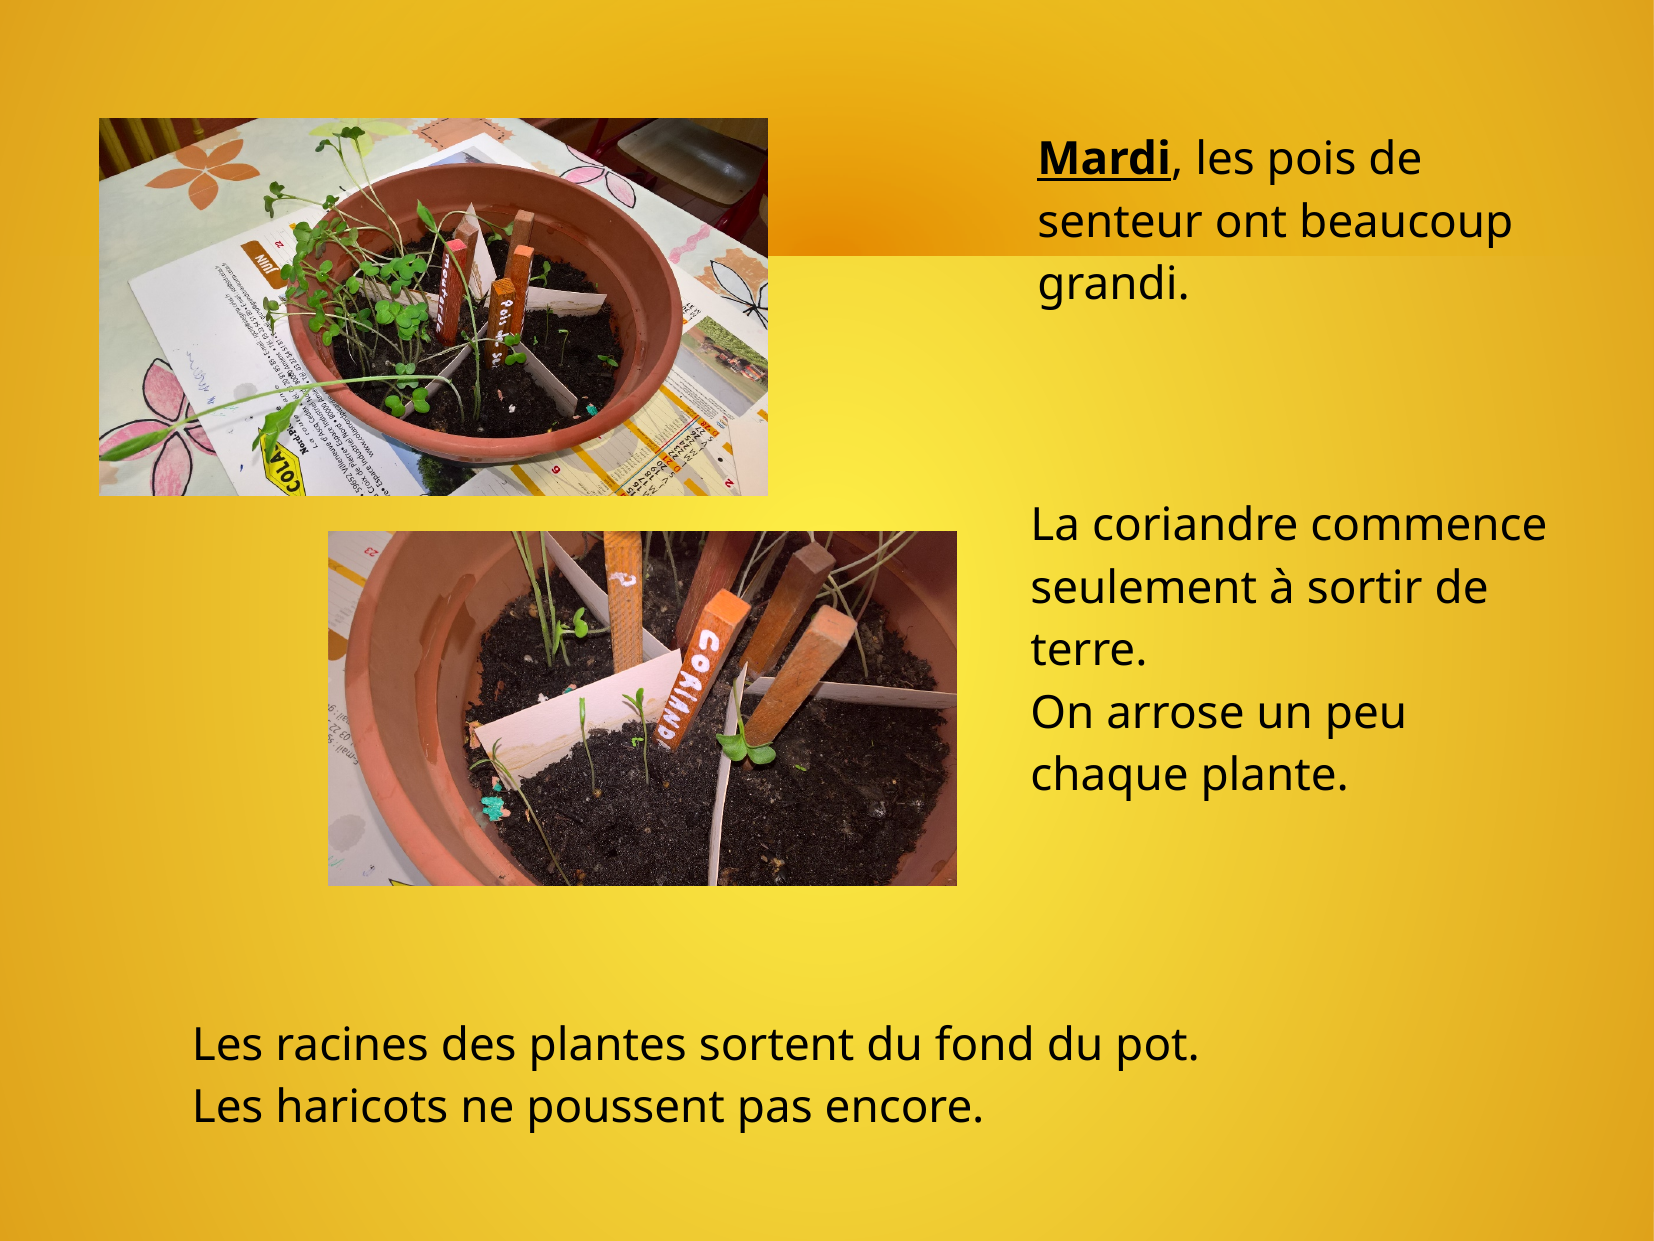

Mardi, les pois de senteur ont beaucoup grandi.
La coriandre commence seulement à sortir de terre.
On arrose un peu chaque plante.
Les racines des plantes sortent du fond du pot.
Les haricots ne poussent pas encore.